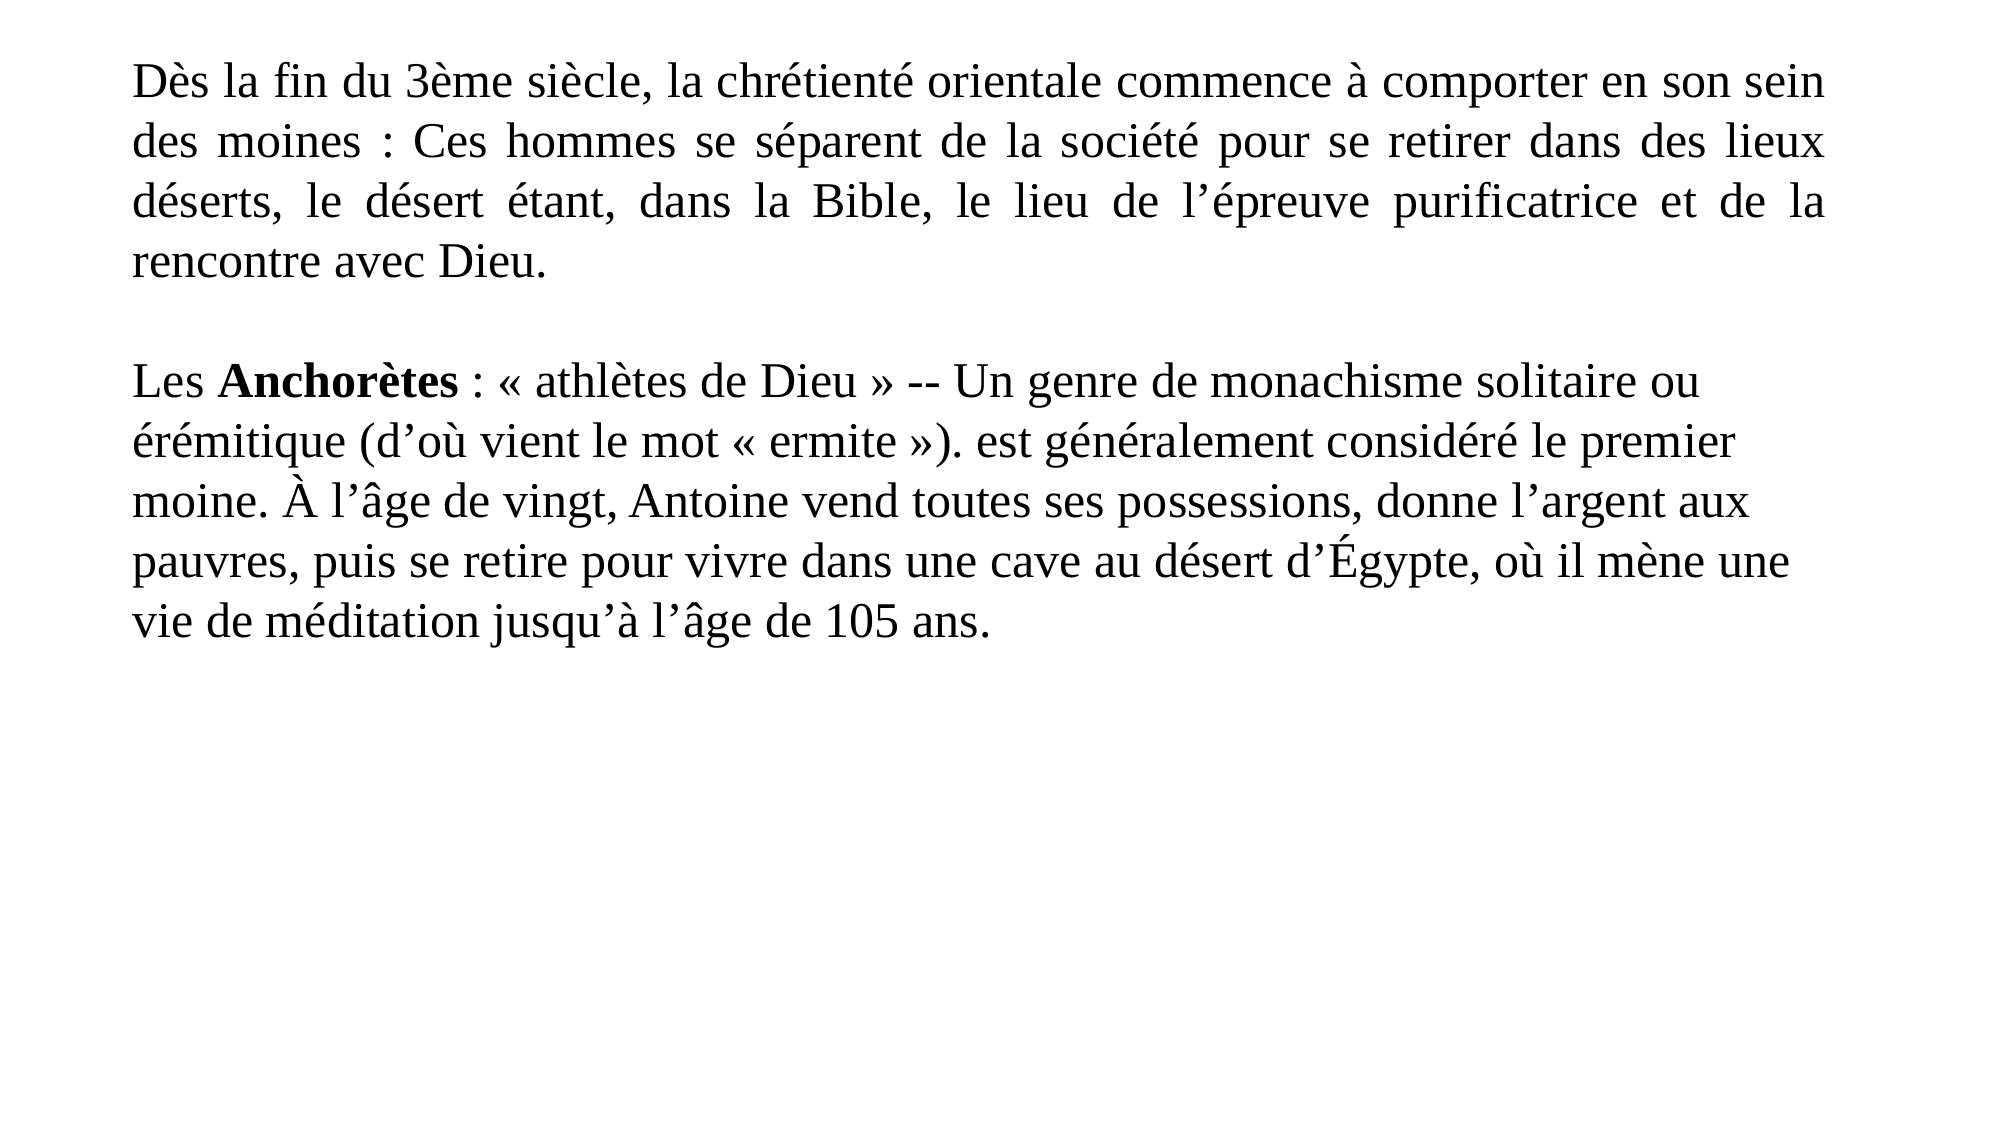

Dès la fin du 3ème siècle, la chrétienté orientale commence à comporter en son sein des moines : Ces hommes se séparent de la société pour se retirer dans des lieux déserts, le désert étant, dans la Bible, le lieu de l’épreuve purificatrice et de la rencontre avec Dieu.
Les Anchorètes : « athlètes de Dieu » -- Un genre de monachisme solitaire ou érémitique (d’où vient le mot « ermite »). est généralement considéré le premier moine. À l’âge de vingt, Antoine vend toutes ses possessions, donne l’argent aux pauvres, puis se retire pour vivre dans une cave au désert d’Égypte, où il mène une vie de méditation jusqu’à l’âge de 105 ans.